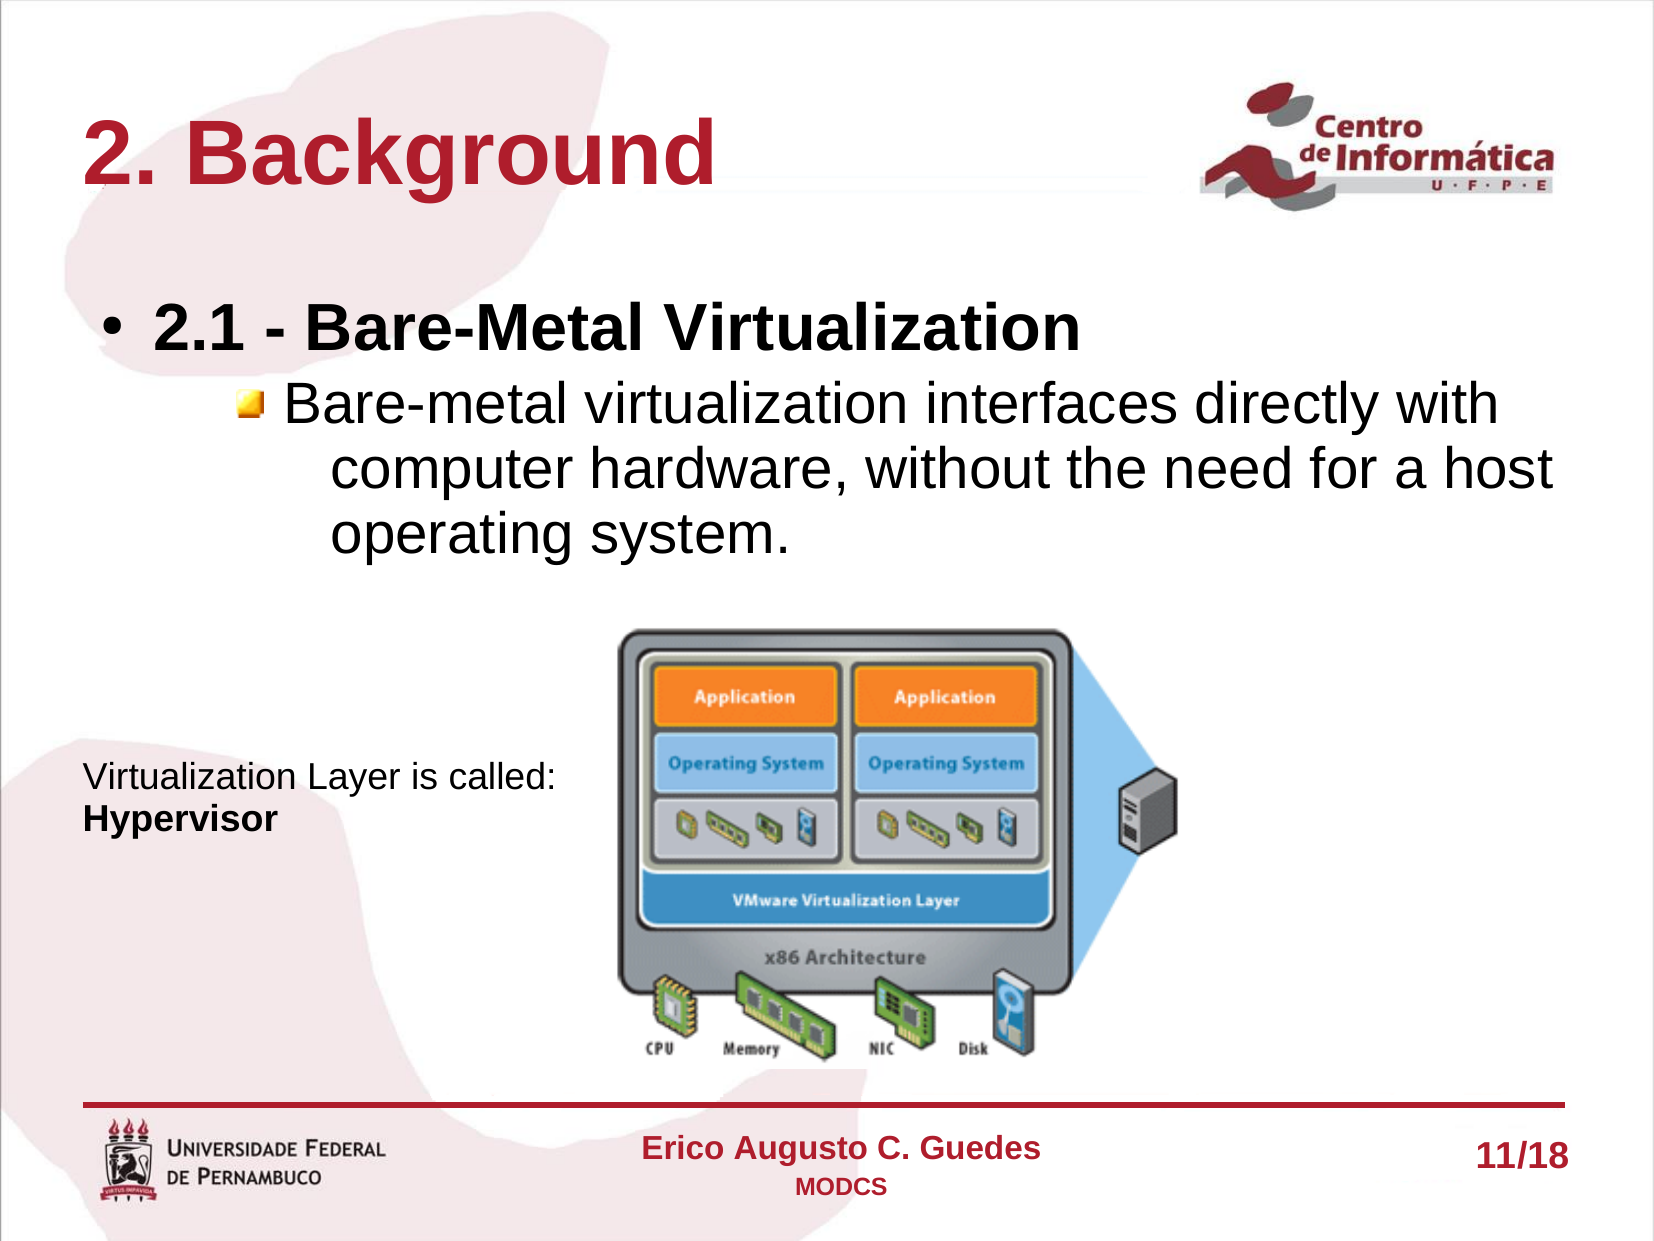

# 2. Background
2.1 - Bare-Metal Virtualization
Bare-metal virtualization interfaces directly with computer hardware, without the need for a host operating system.
Virtualization Layer is called:
Hypervisor